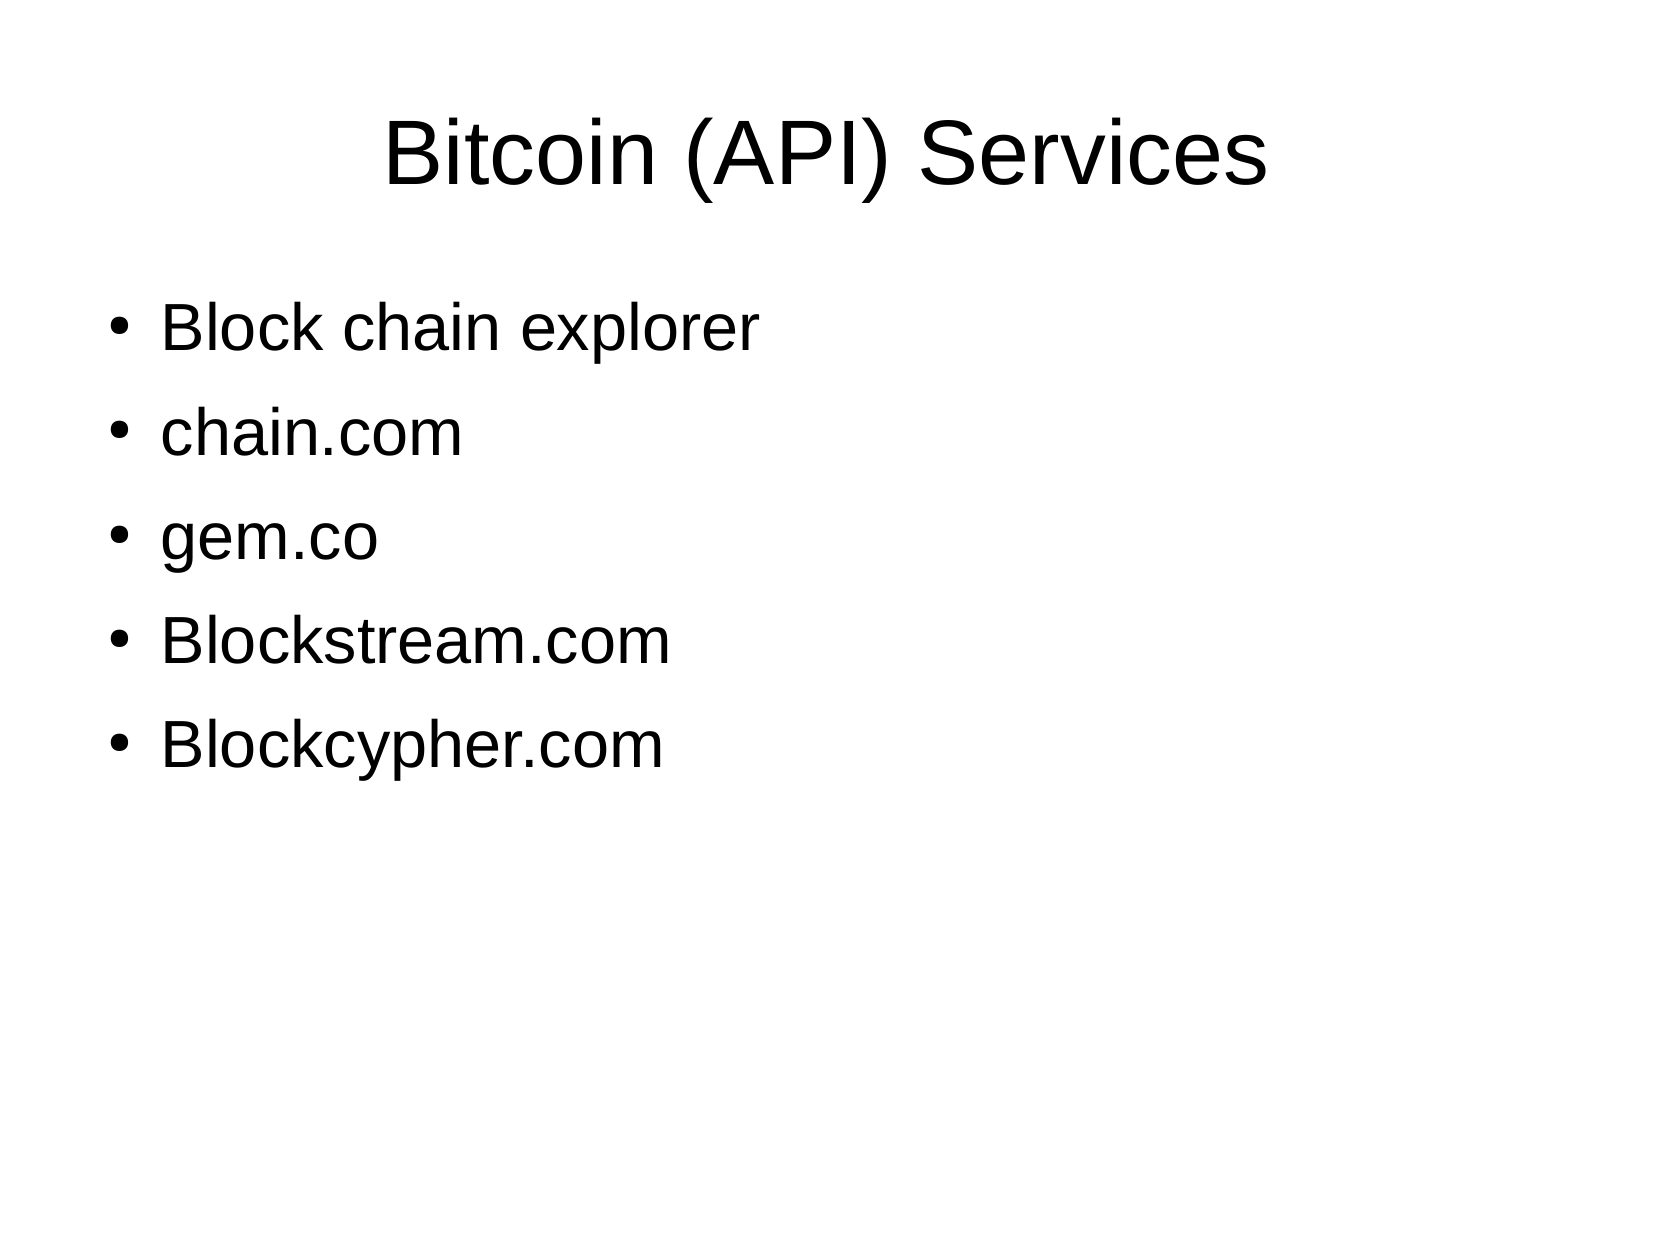

# Bitcoin (API) Services
Block chain explorer
chain.com
gem.co
Blockstream.com
Blockcypher.com